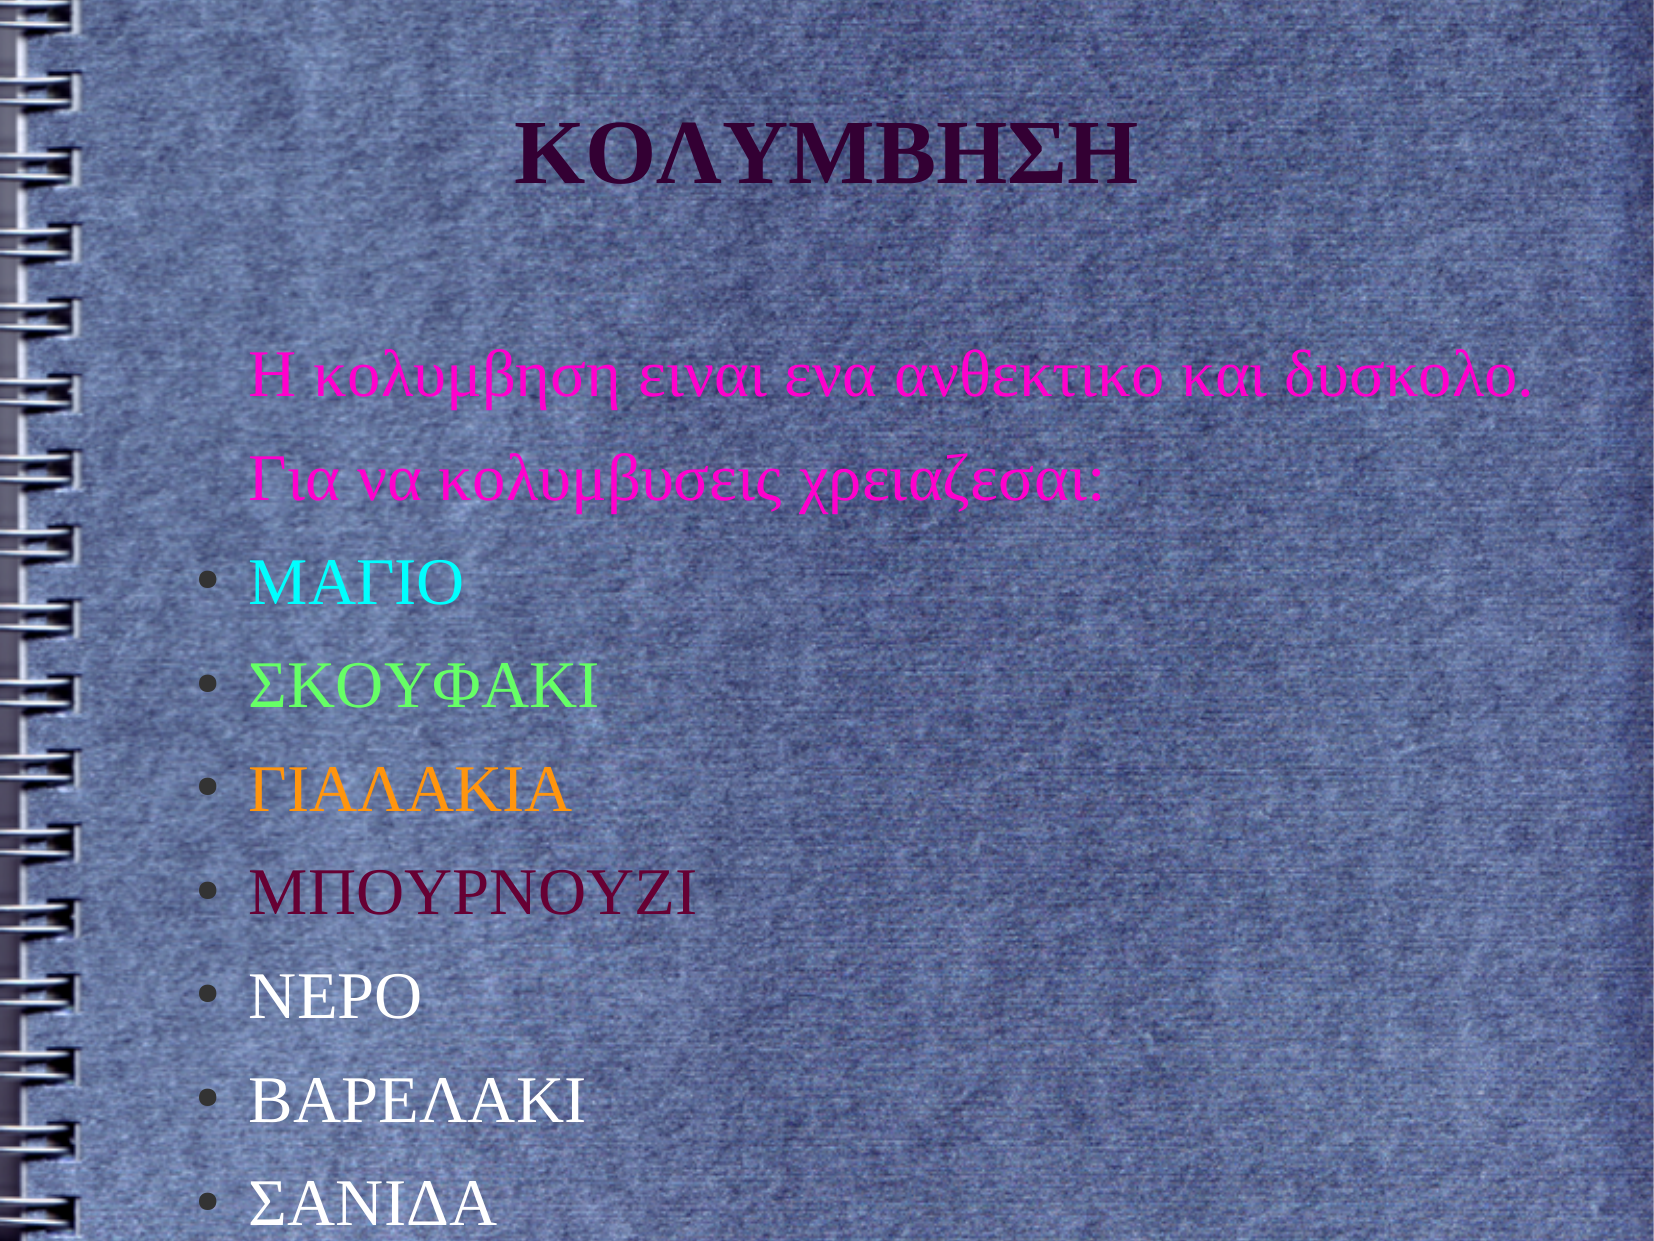

# ΚΟΛΥΜΒΗΣΗ
Η κολυμβηση ειναι ενα ανθεκτικο και δυσκολο.
Για να κολυμβυσεις χρειαζεσαι:
ΜΑΓΙΟ
ΣΚΟΥΦΑΚΙ
ΓΙΑΛΑΚΙΑ
ΜΠΟΥΡΝΟΥΖΙ
ΝΕΡΟ
ΒΑΡΕΛΑΚΙ
ΣΑΝΙΔΑ